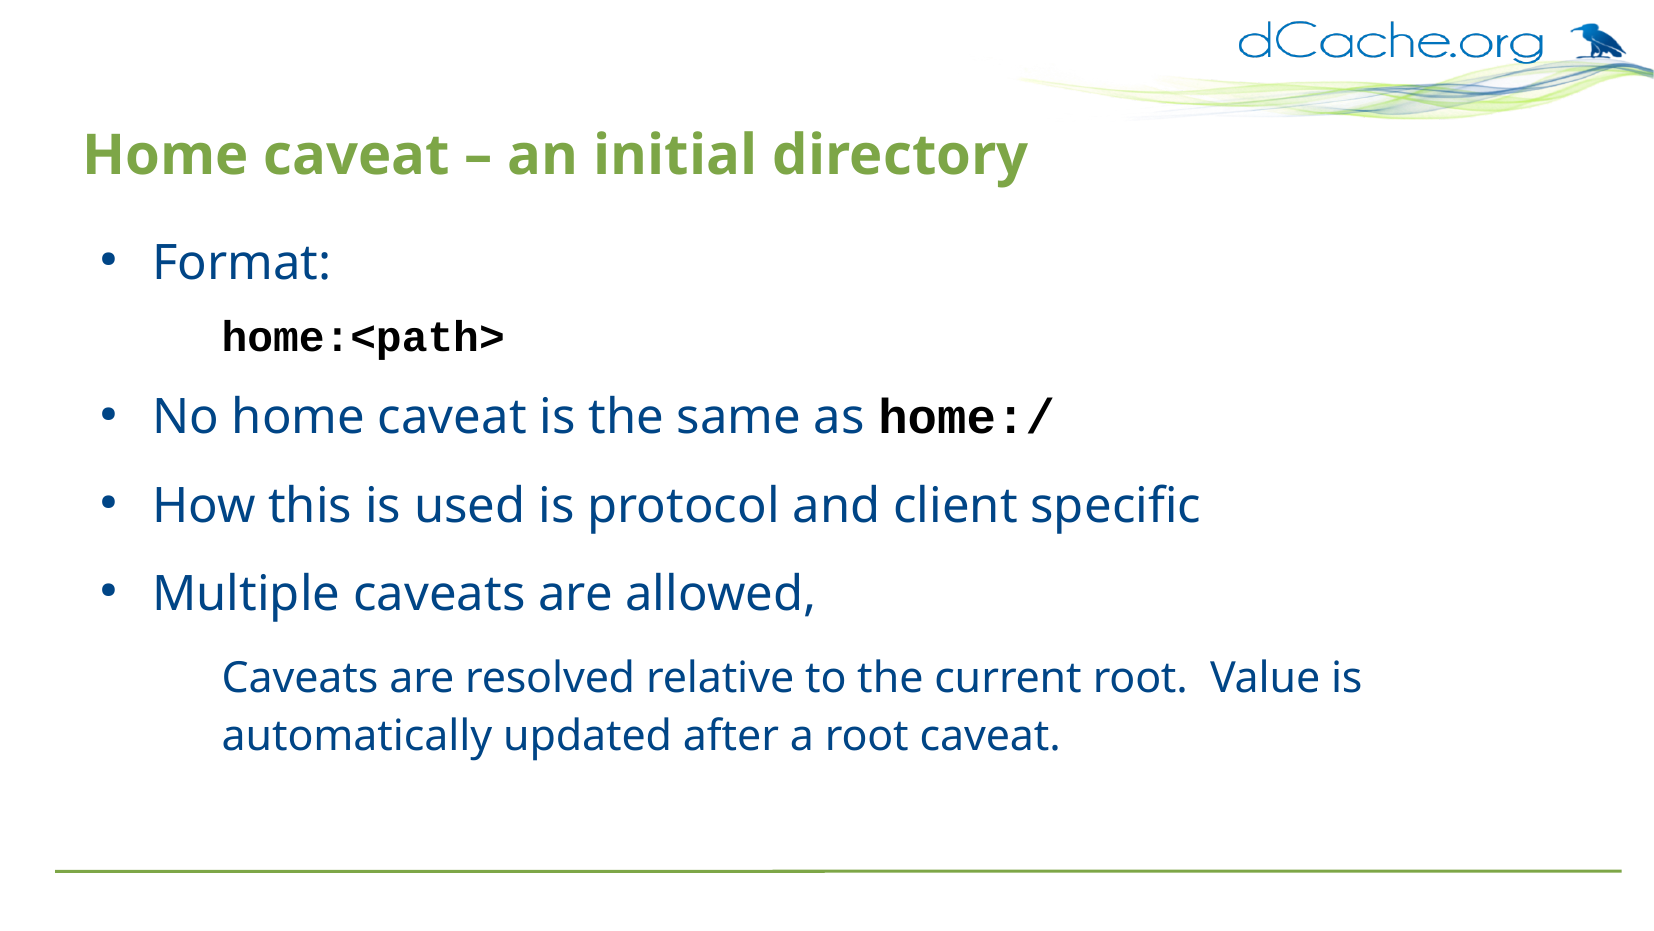

# Home caveat – an initial directory
Format:
home:<path>
No home caveat is the same as home:/
How this is used is protocol and client specific
Multiple caveats are allowed,
Caveats are resolved relative to the current root. Value is automatically updated after a root caveat.